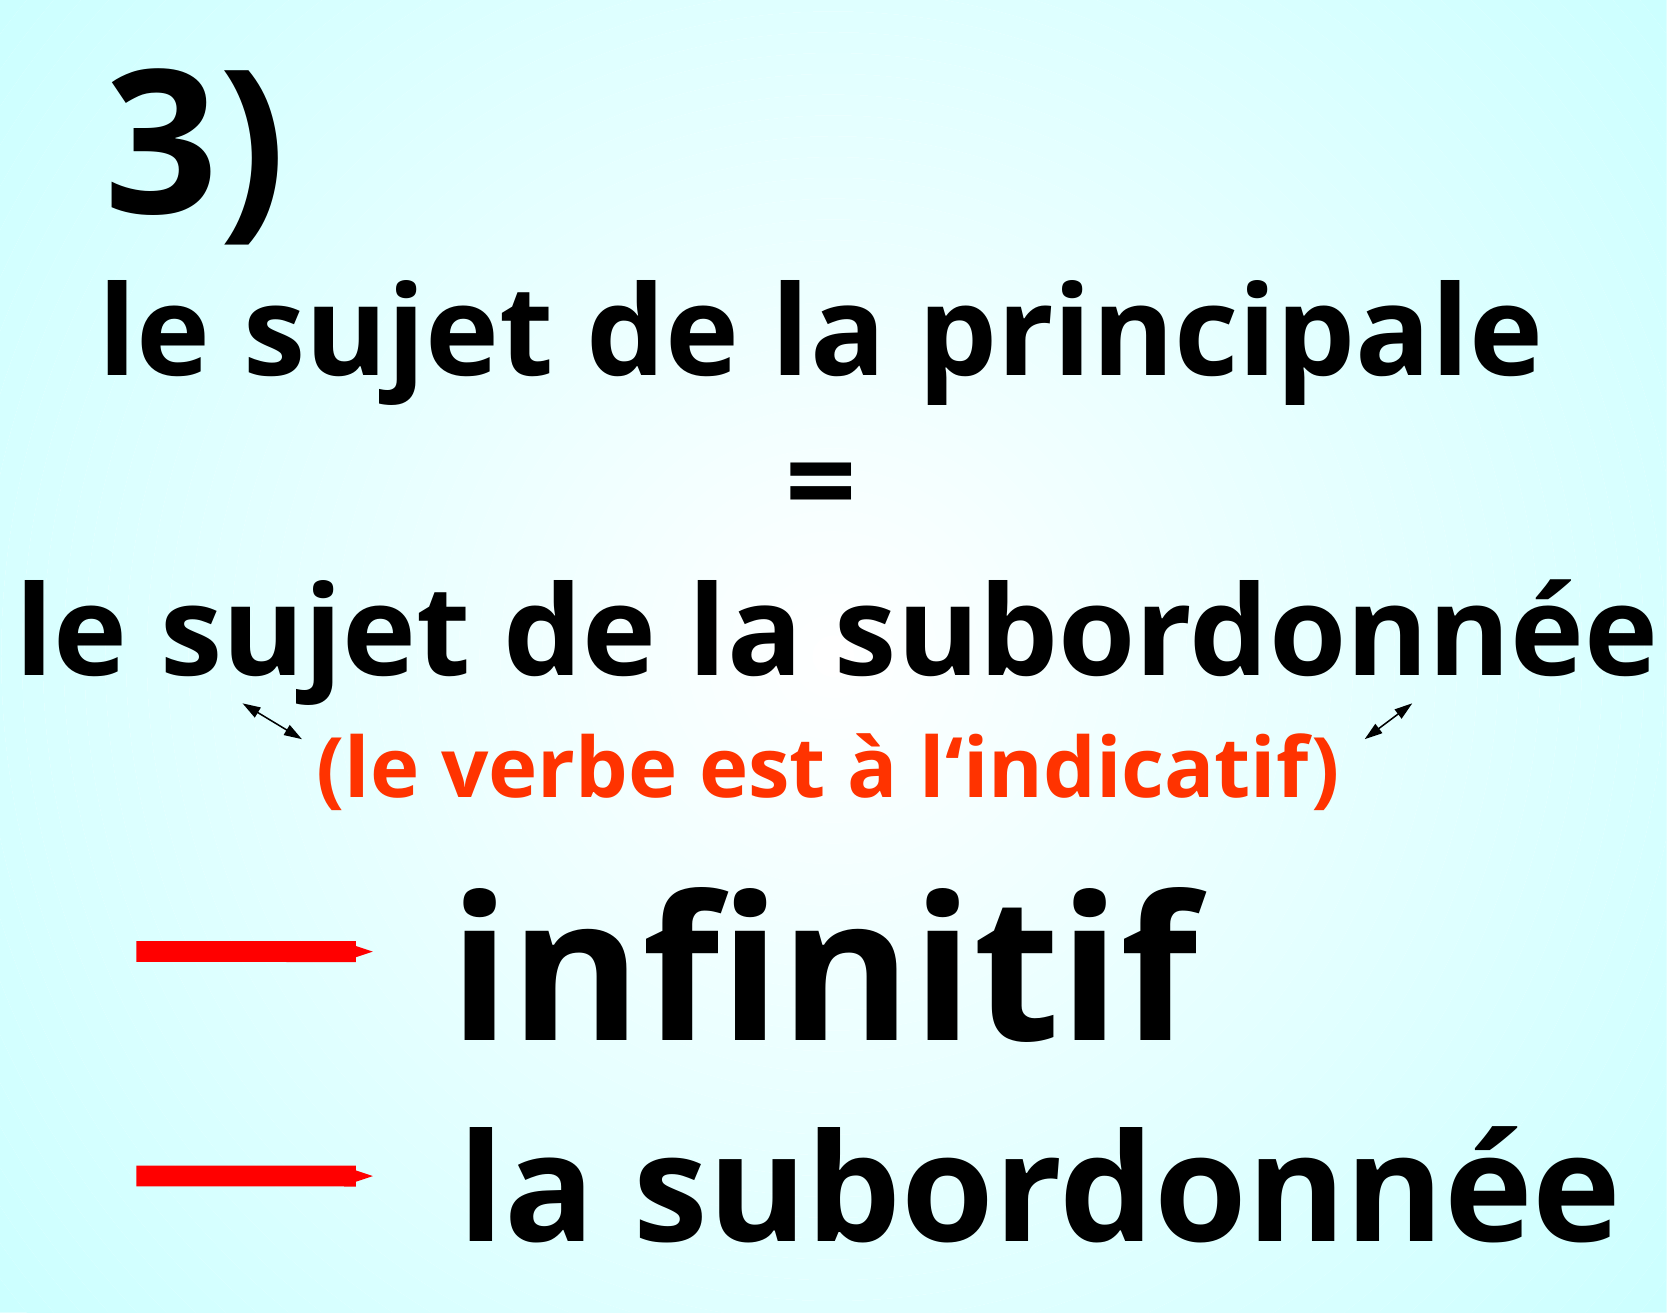

3)
le sujet de la principale
=
le sujet de la subordonnée
(le verbe est à l‘indicatif)
infinitif
la subordonnée